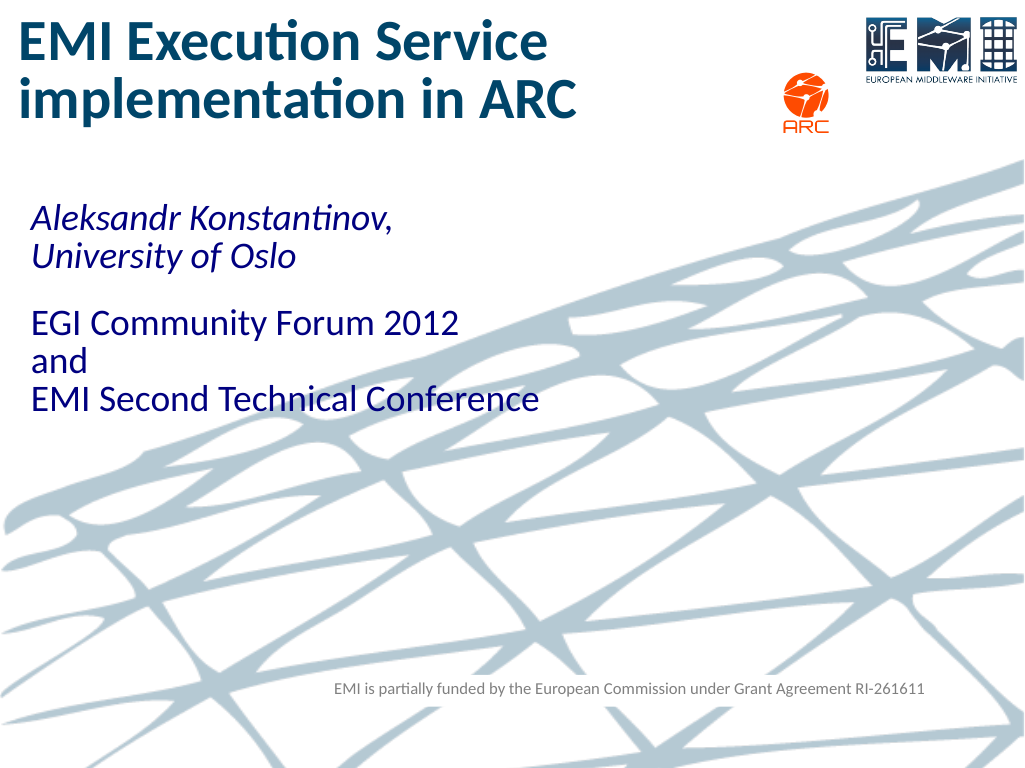

# EMI Execution Service implementation in ARC
Aleksandr Konstantinov, University of Oslo
EGI Community Forum 2012
and
EMI Second Technical Conference